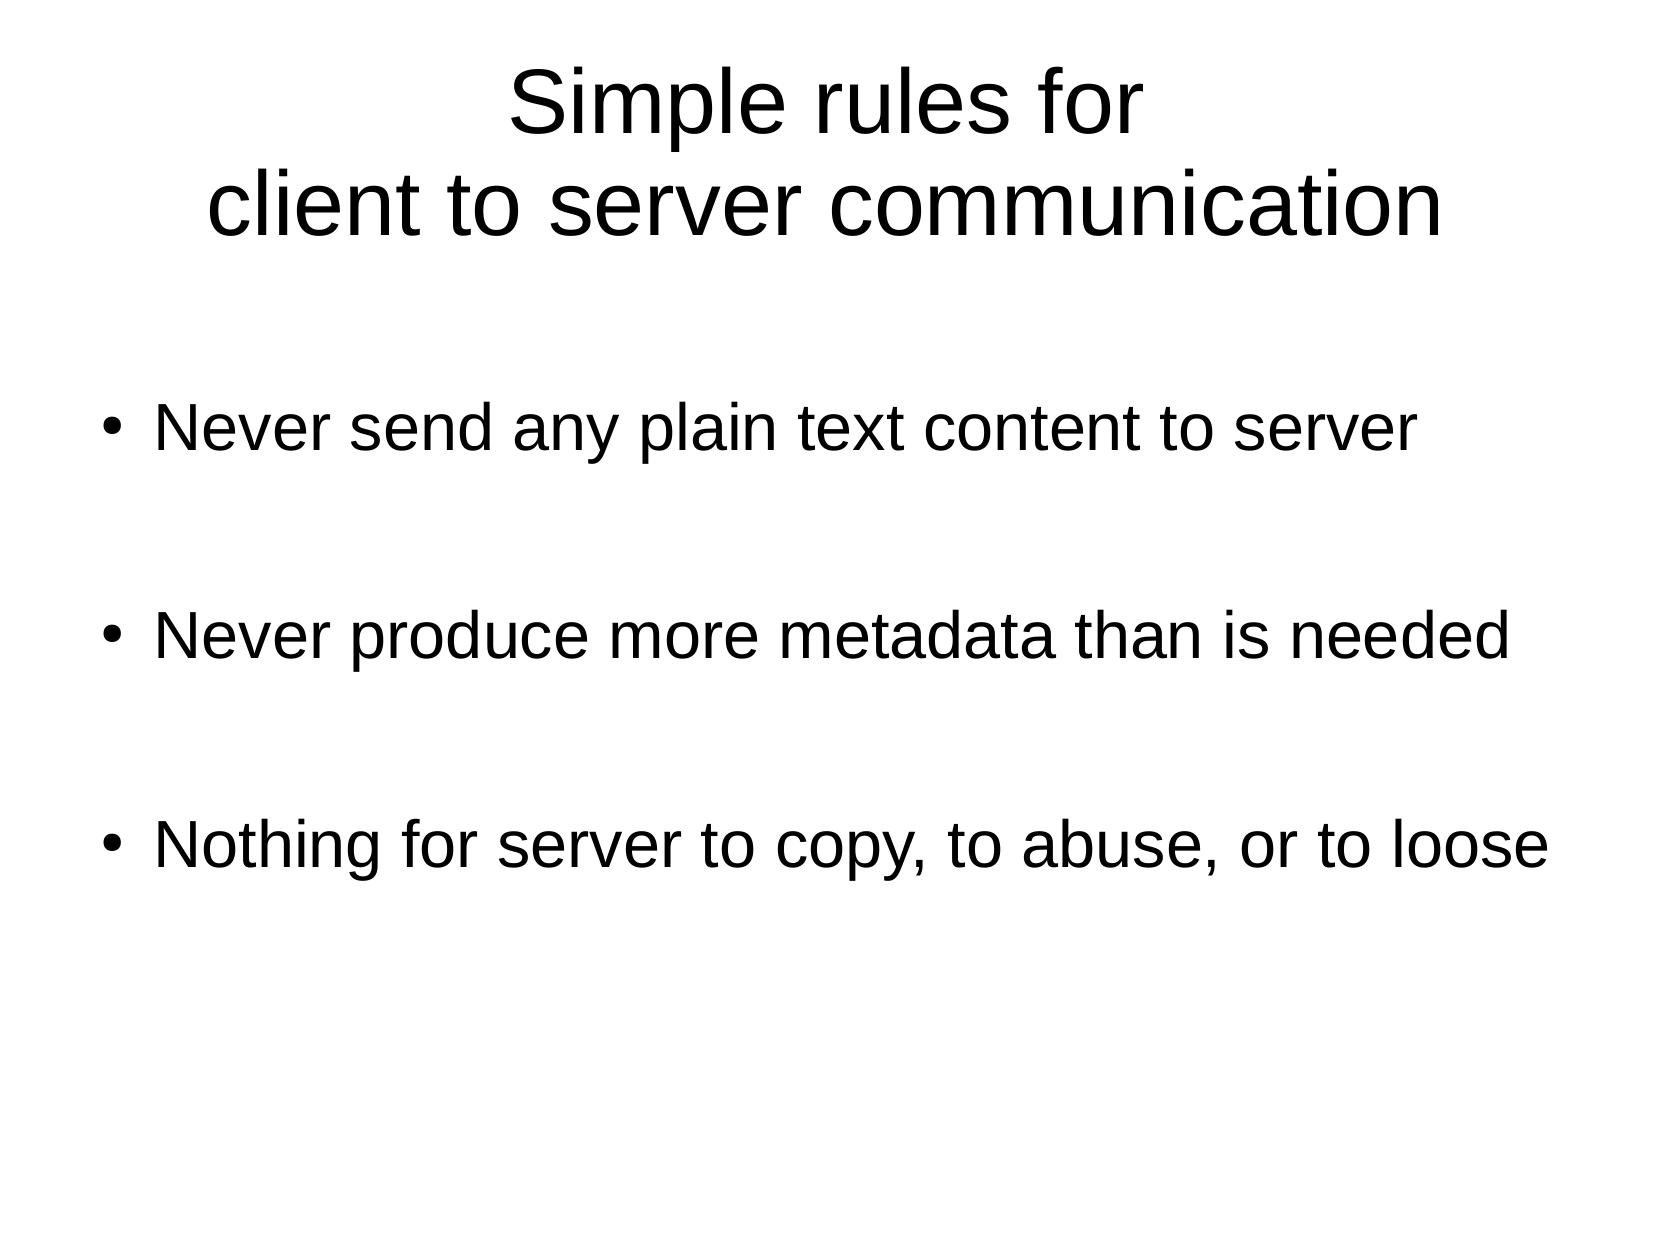

# Simple rules for client to server communication
Never send any plain text content to server
Never produce more metadata than is needed
Nothing for server to copy, to abuse, or to loose